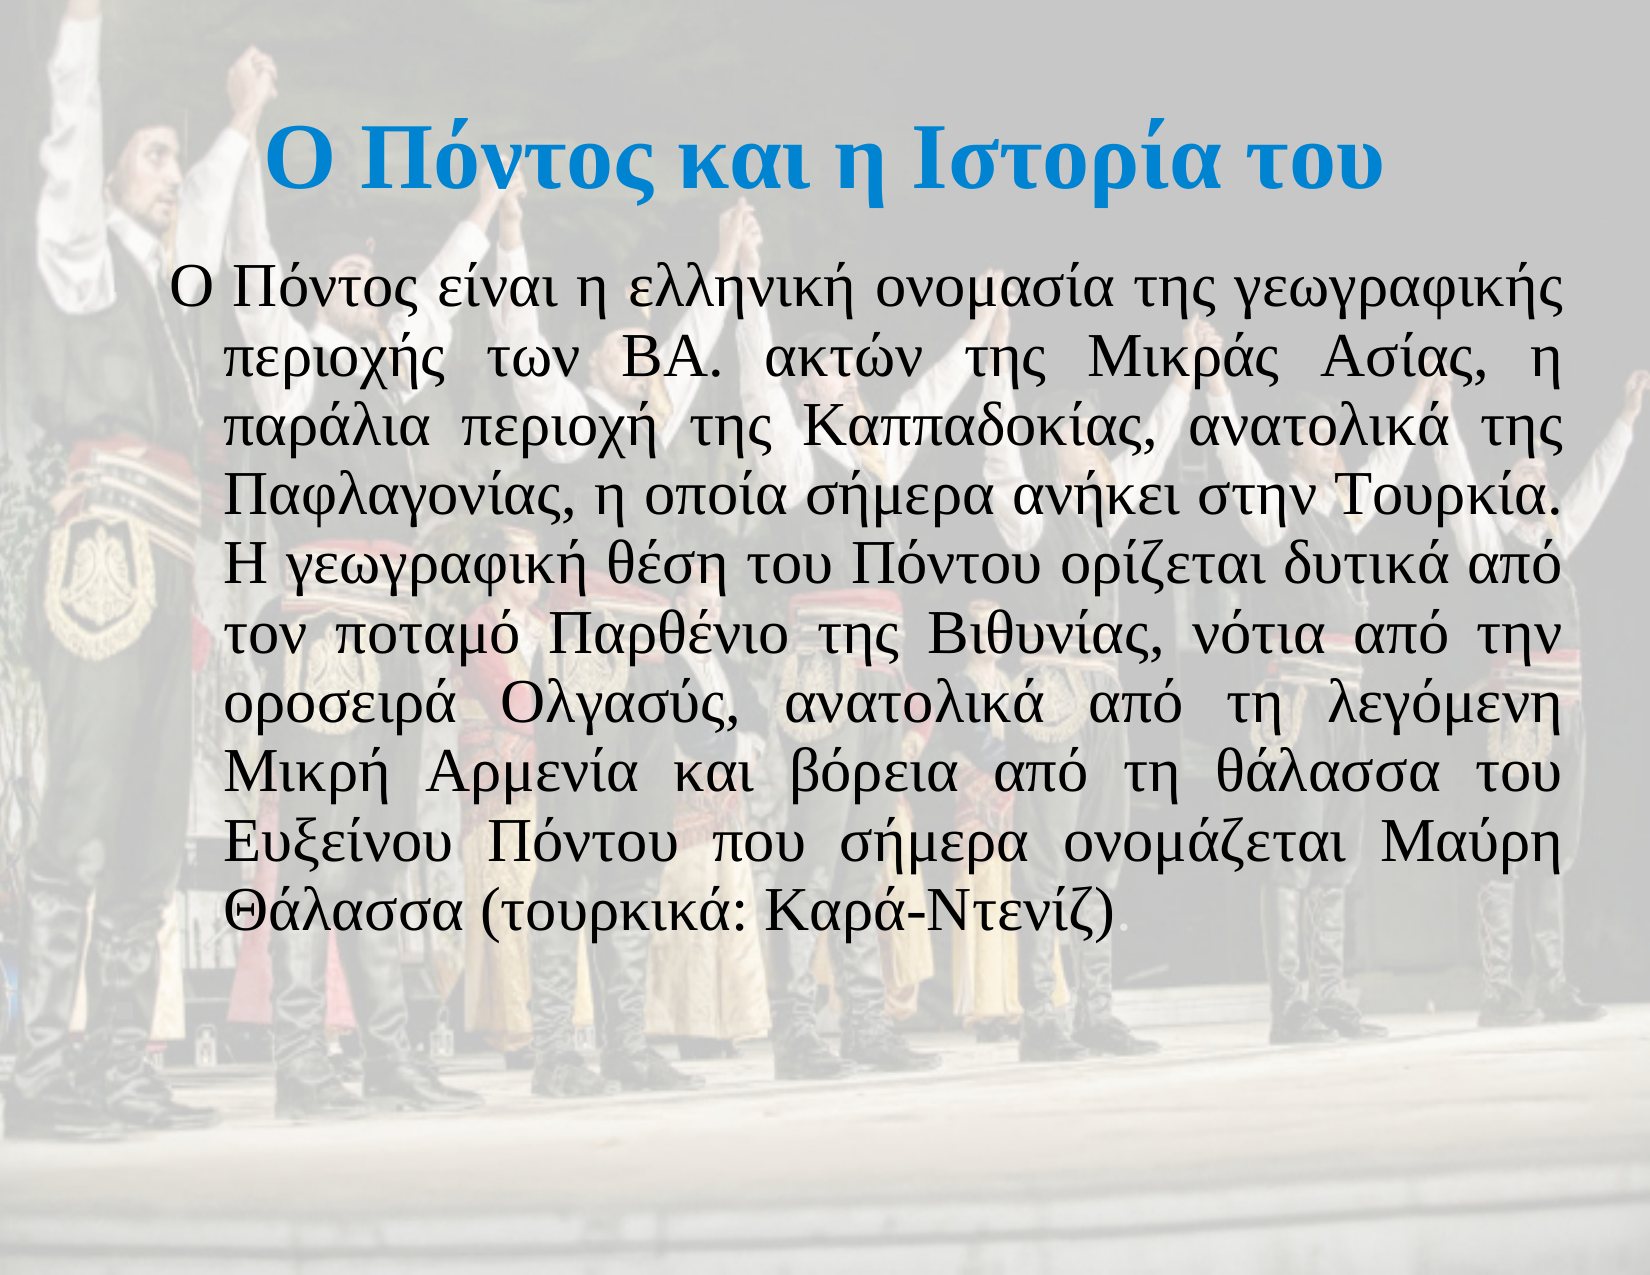

# Ο Πόντος και η Ιστορία του
Ο Πόντος είναι η ελληνική ονομασία της γεωγραφικής περιοχής των ΒΑ. ακτών της Μικράς Ασίας, η παράλια περιοχή της Καππαδοκίας, ανατολικά της Παφλαγονίας, η οποία σήμερα ανήκει στην Τουρκία. Η γεωγραφική θέση του Πόντου ορίζεται δυτικά από τον ποταμό Παρθένιο της Βιθυνίας, νότια από την οροσειρά Ολγασύς, ανατολικά από τη λεγόμενη Μικρή Αρμενία και βόρεια από τη θάλασσα του Ευξείνου Πόντου που σήμερα ονομάζεται Μαύρη Θάλασσα (τουρκικά: Καρά-Ντενίζ).